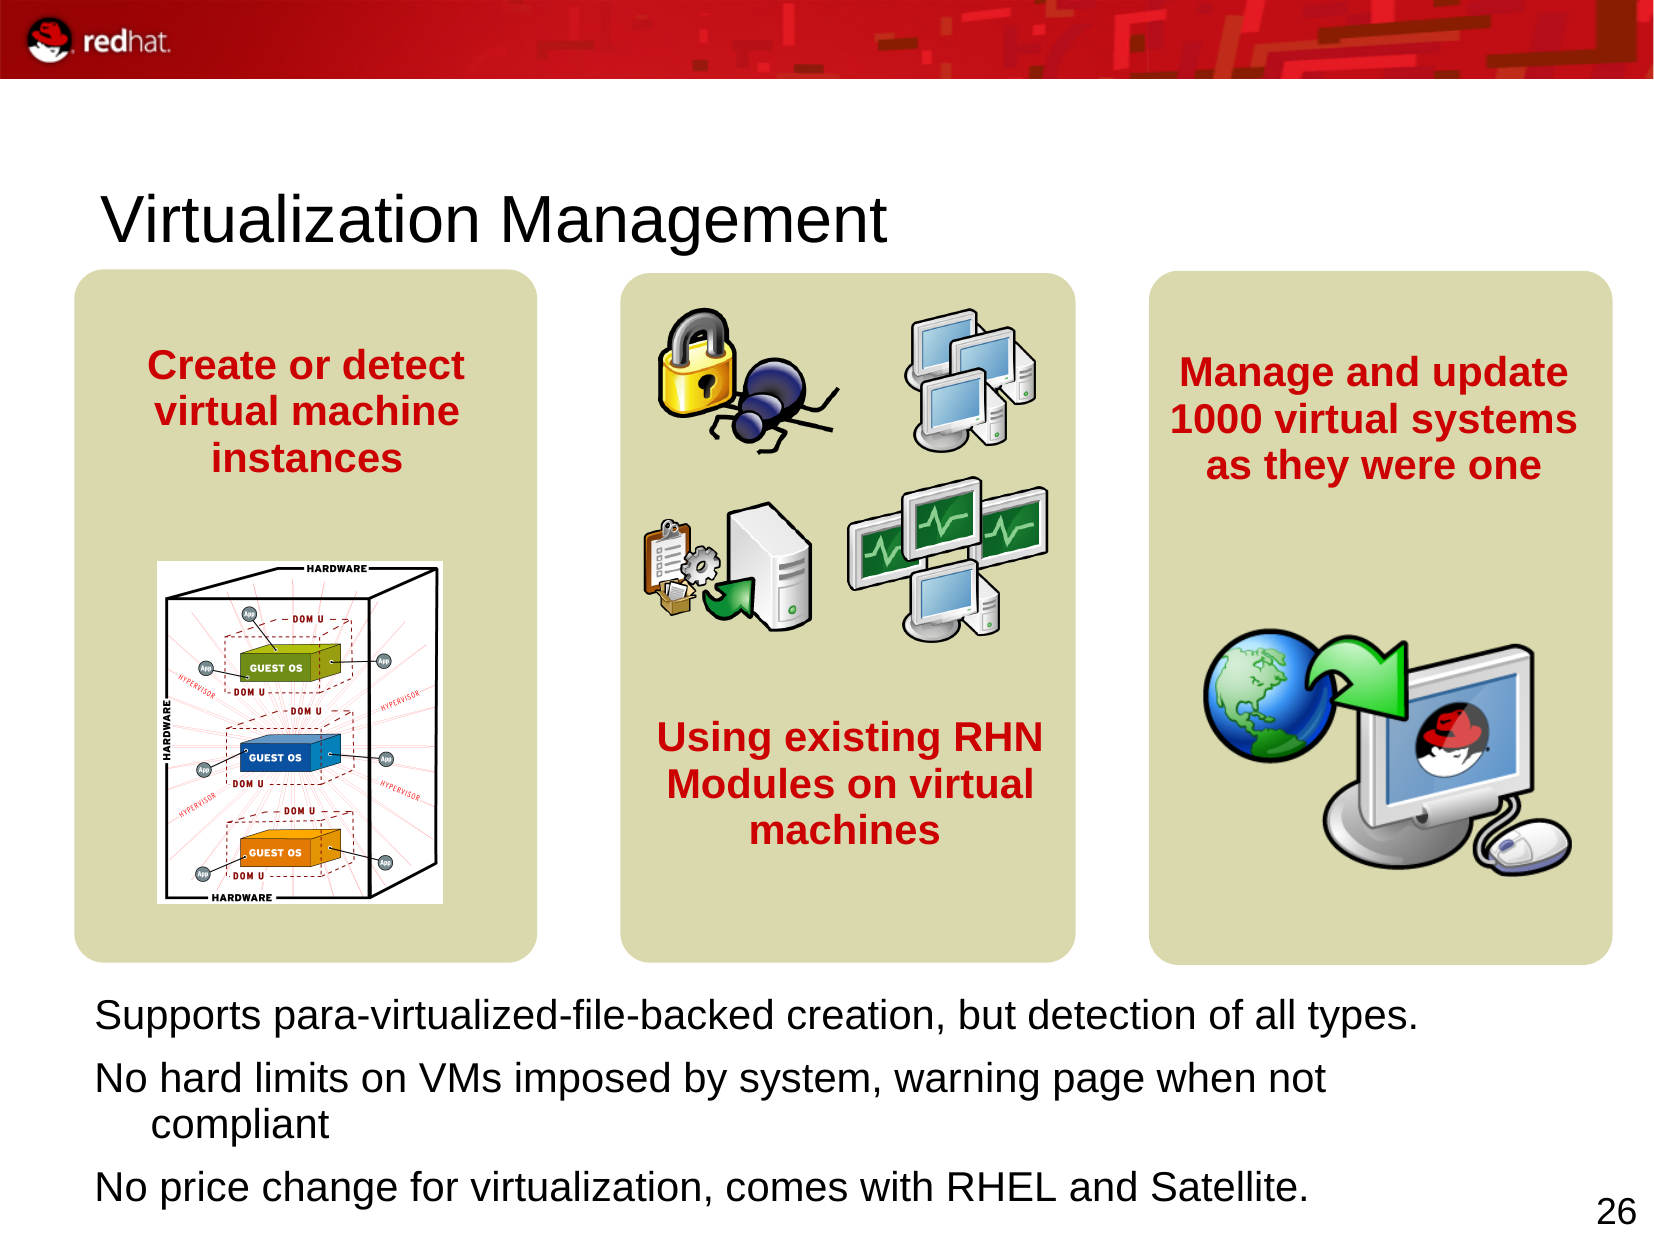

# Virtualization Management
Create or detect virtual machine instances
Manage and update 1000 virtual systems as they were one
Using existing RHN Modules on virtual machines
Supports para-virtualized-file-backed creation, but detection of all types.
No hard limits on VMs imposed by system, warning page when not compliant
No price change for virtualization, comes with RHEL and Satellite.